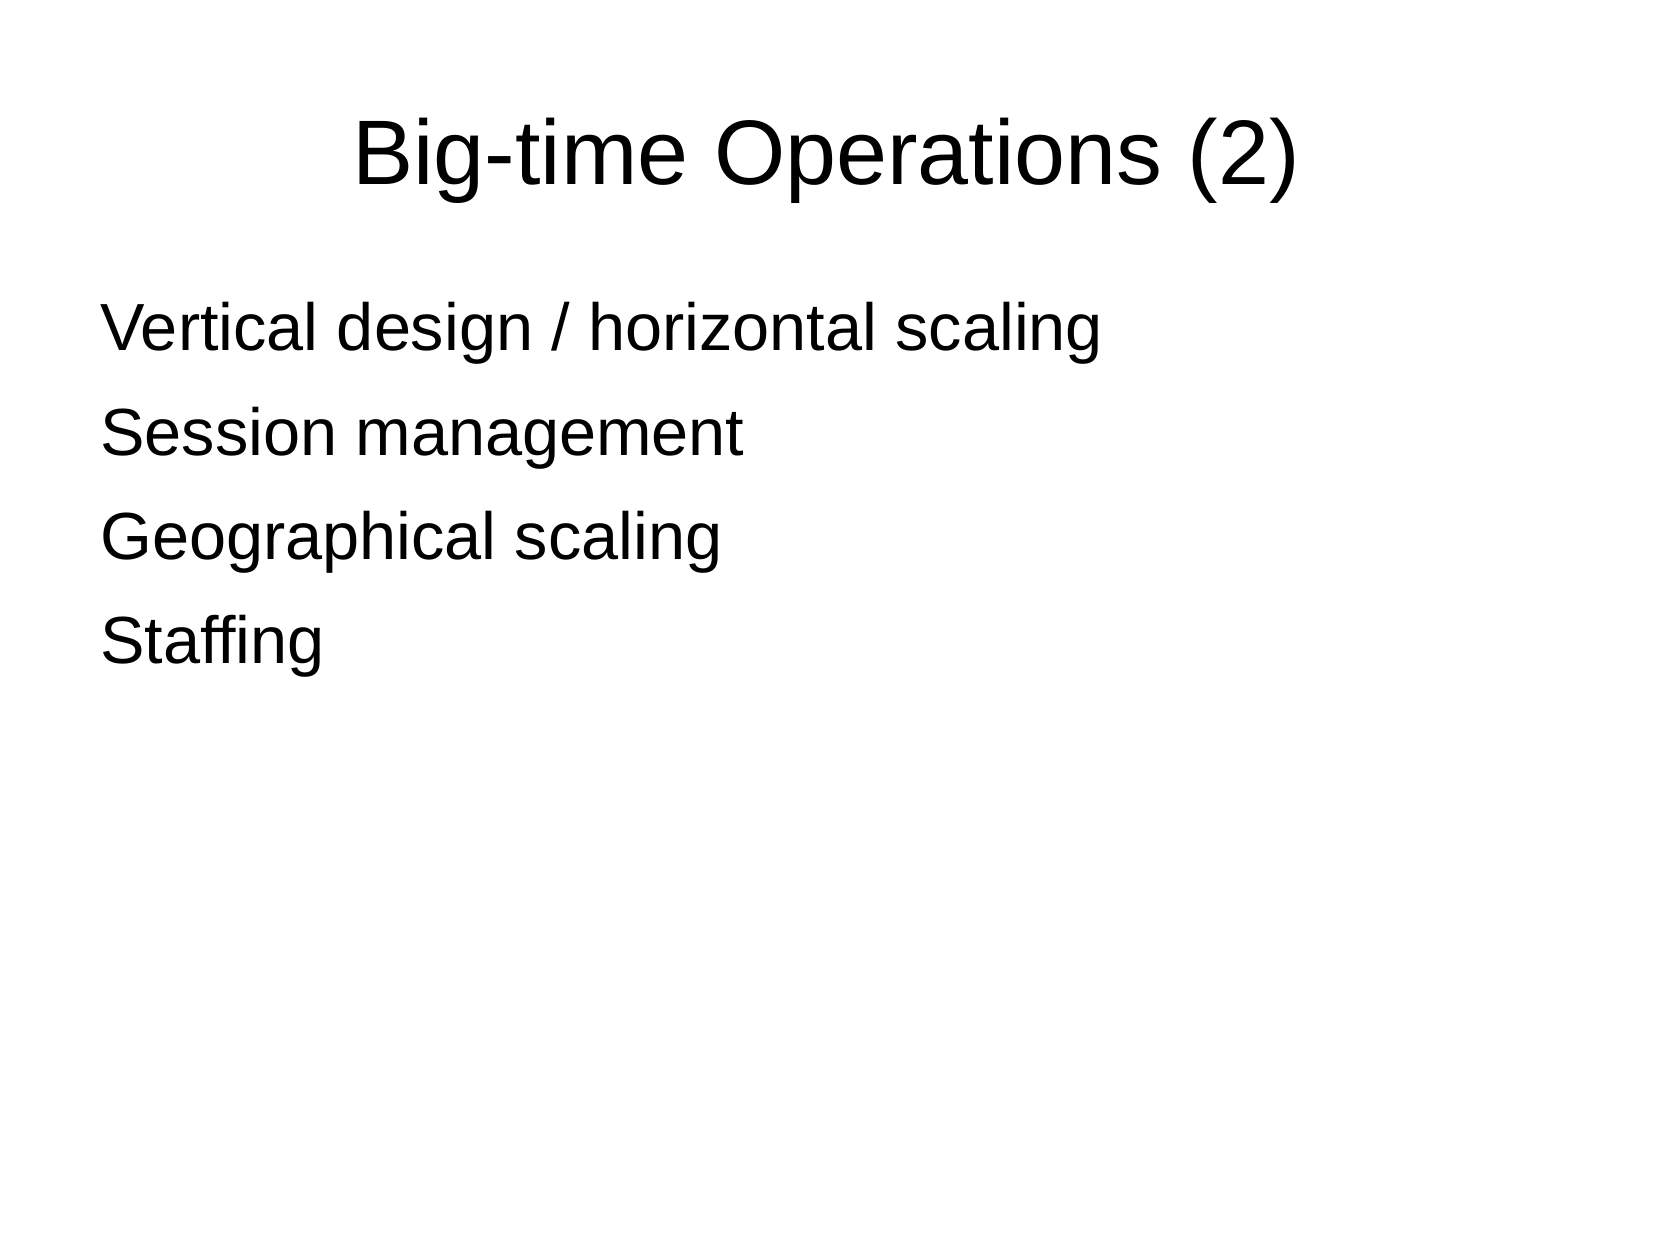

# Big-time Operations (2)
Vertical design / horizontal scaling
Session management
Geographical scaling
Staffing